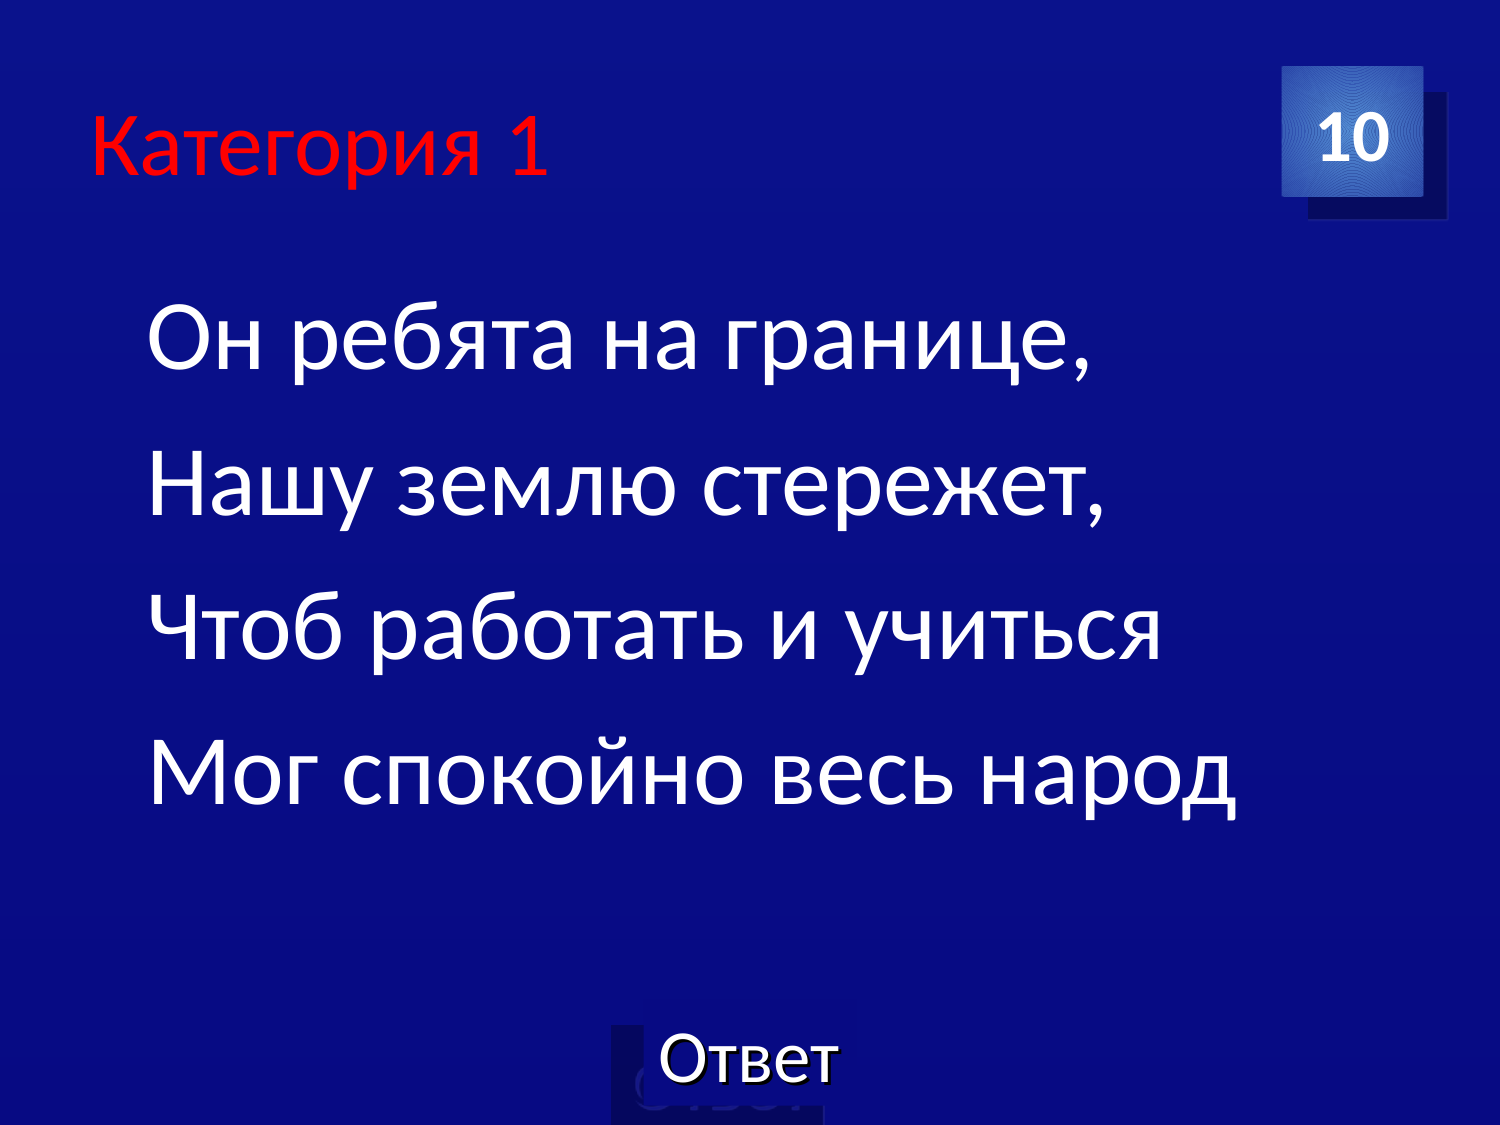

# Категория 1
10
Он ребята на границе,
Нашу землю стережет,
Чтоб работать и учиться
Мог спокойно весь народ